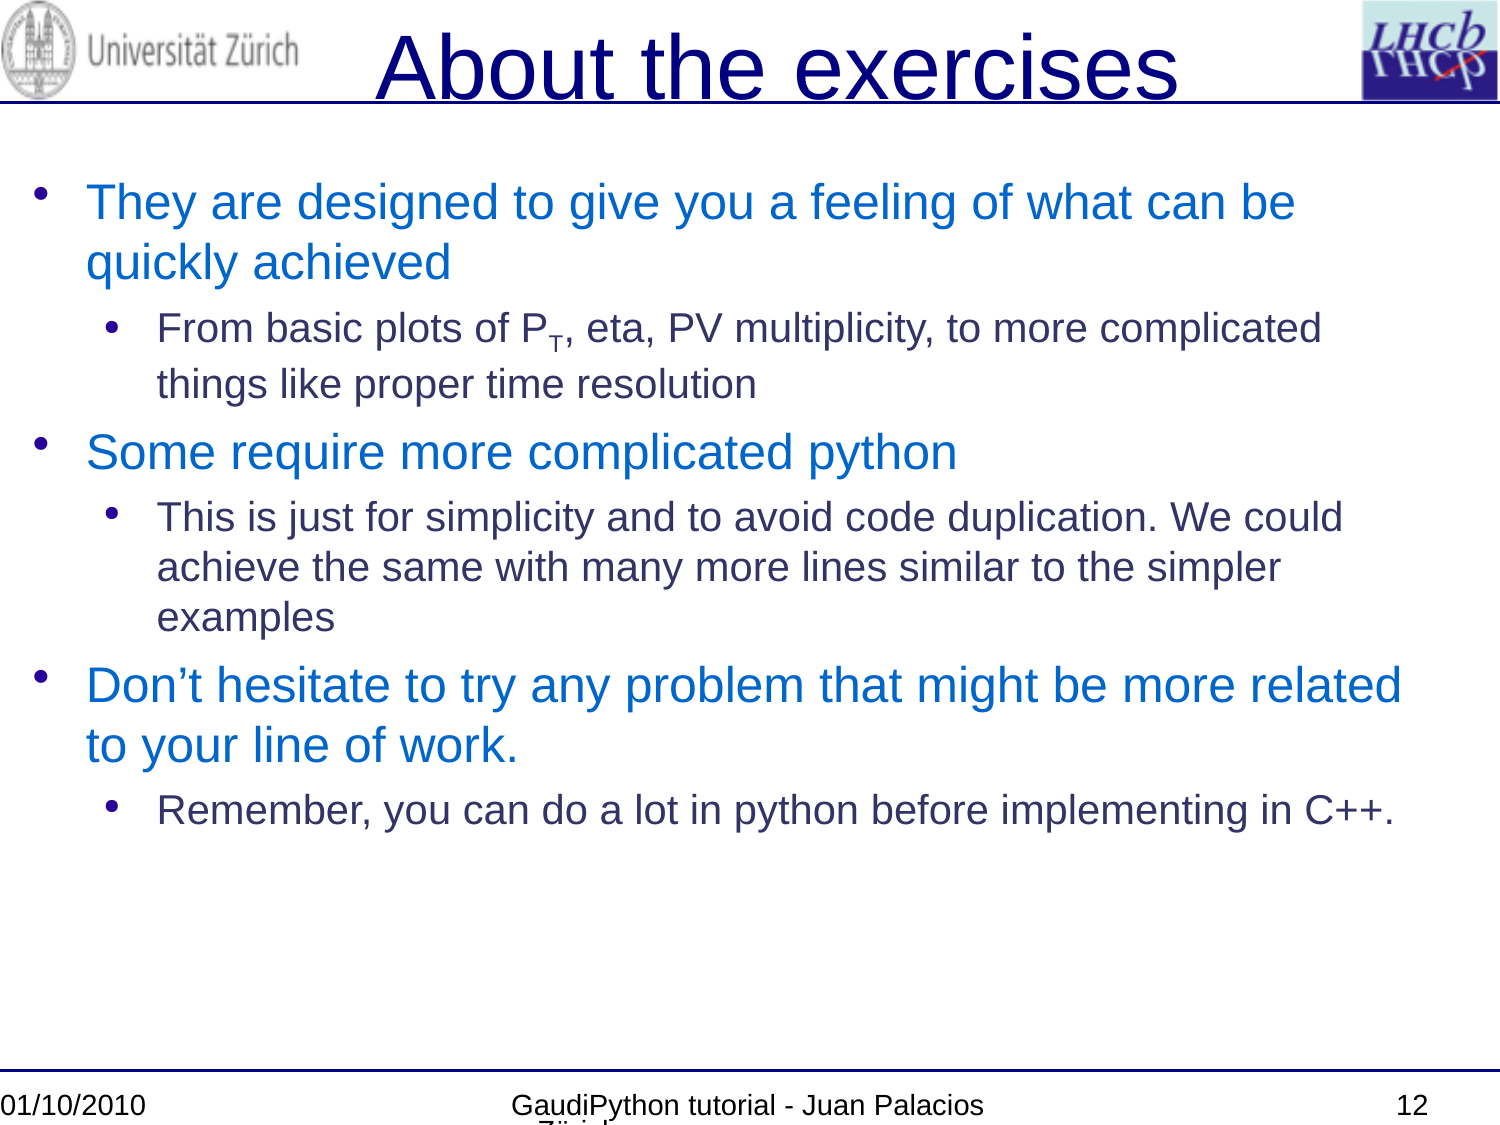

# About the exercises
They are designed to give you a feeling of what can be quickly achieved
From basic plots of PT, eta, PV multiplicity, to more complicated things like proper time resolution
Some require more complicated python
This is just for simplicity and to avoid code duplication. We could achieve the same with many more lines similar to the simpler examples
Don’t hesitate to try any problem that might be more related to your line of work.
Remember, you can do a lot in python before implementing in C++.
01/10/2010
GaudiPython tutorial - Juan Palacios - Zürich
12